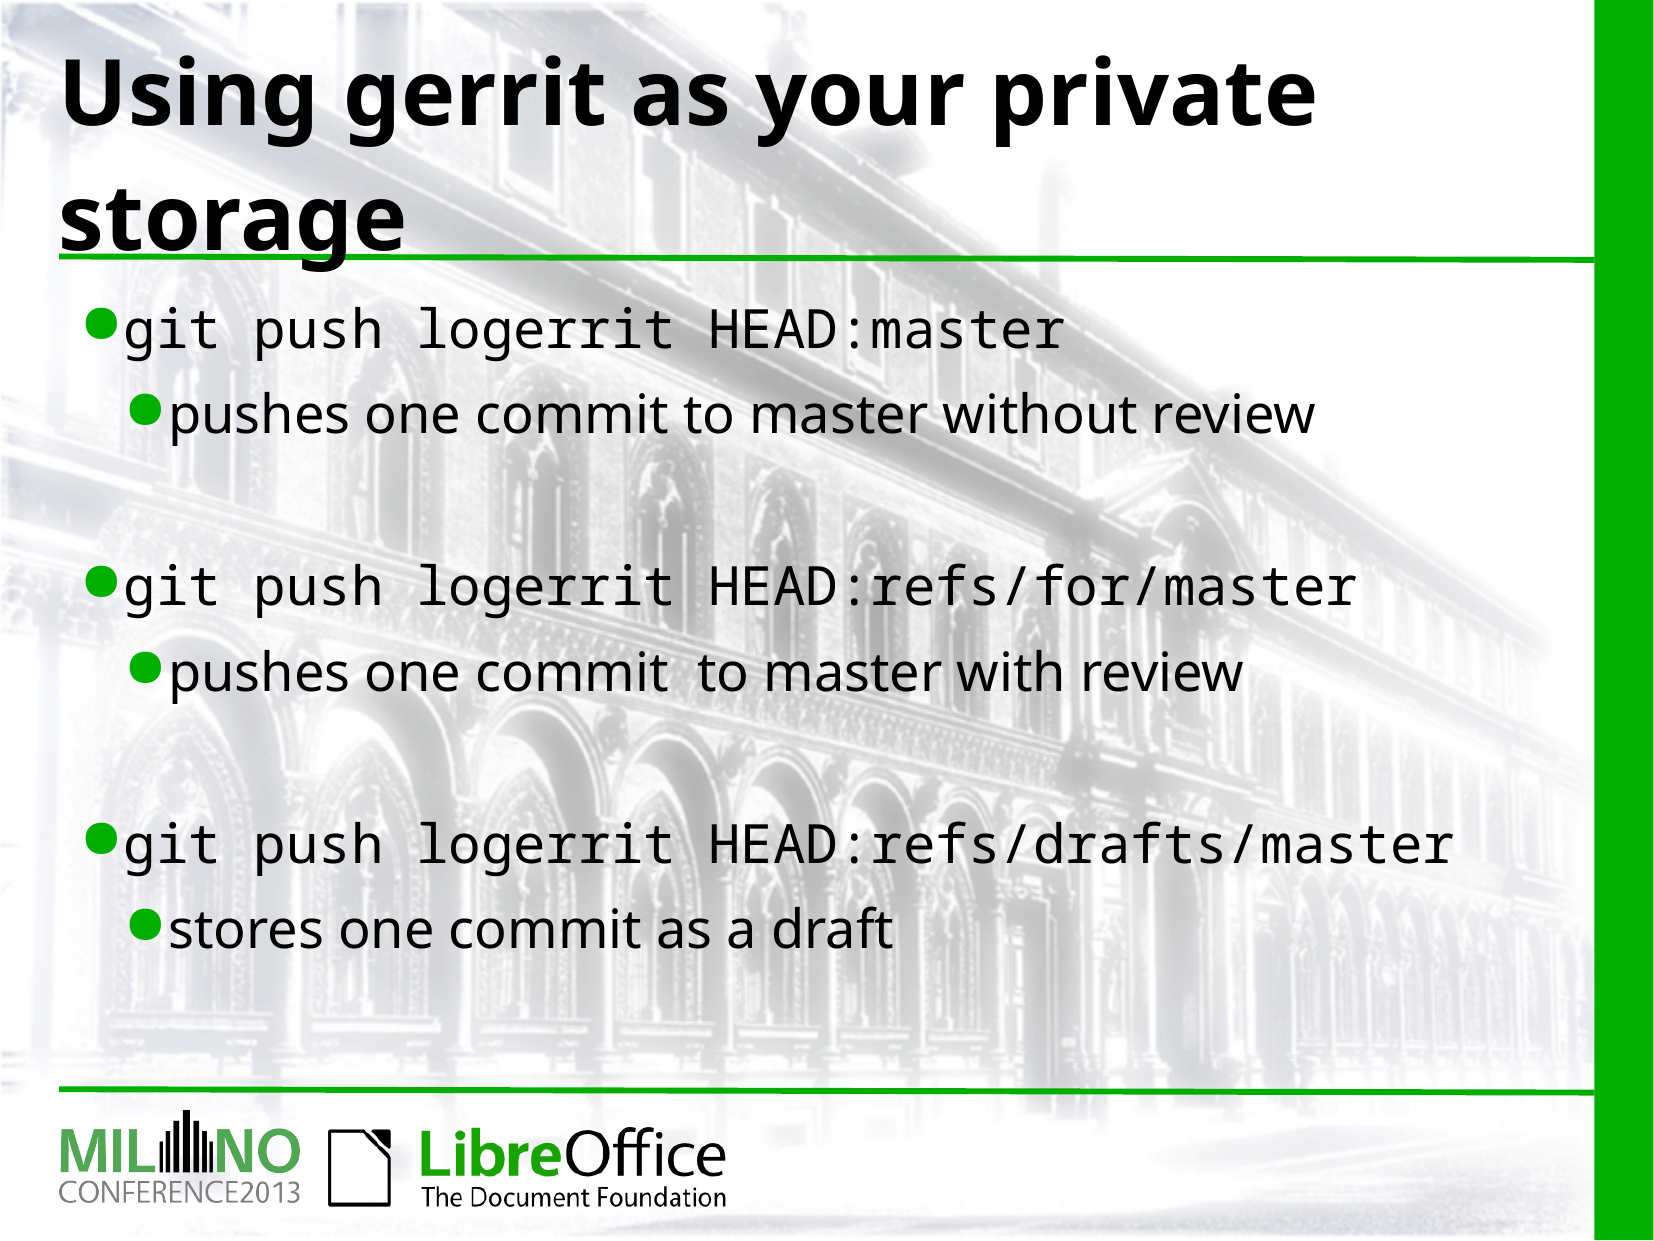

# Using gerrit as your private storage
git push logerrit HEAD:master
pushes one commit to master without review
git push logerrit HEAD:refs/for/master
pushes one commit to master with review
git push logerrit HEAD:refs/drafts/master
stores one commit as a draft